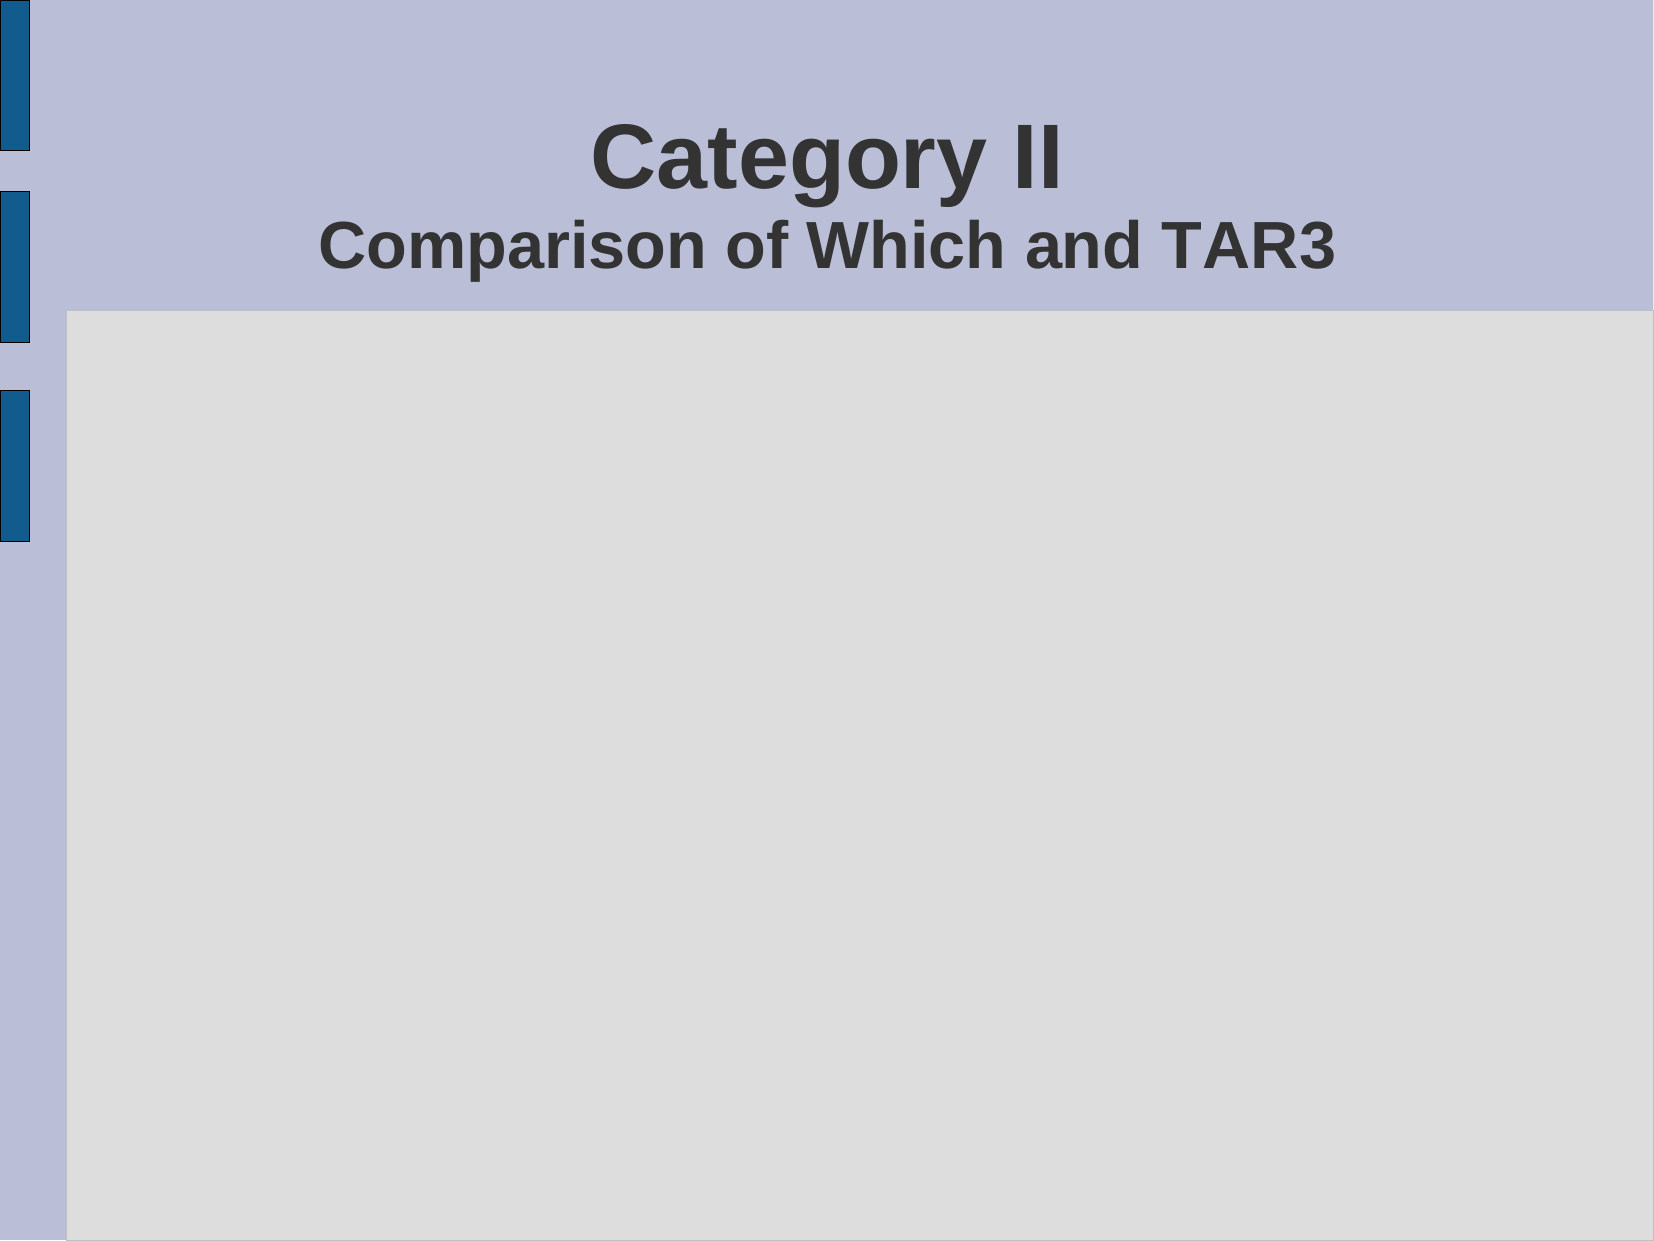

# Category II Comparison of Which and TAR3